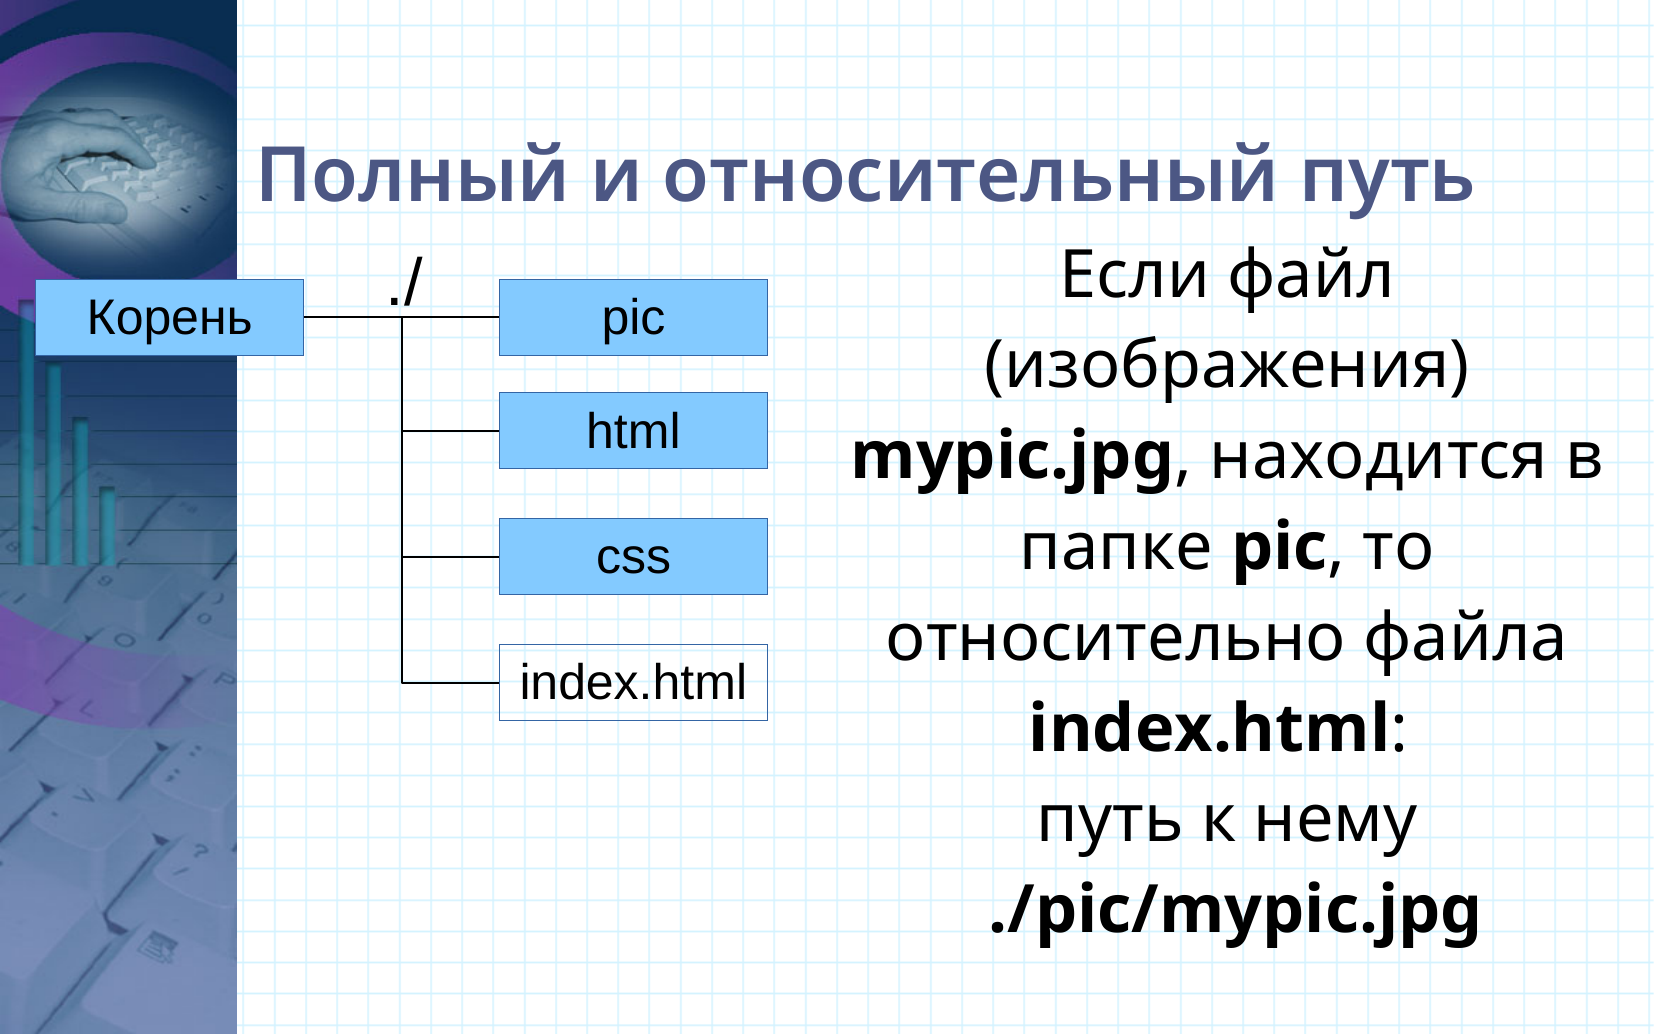

# Полный и относительный путь
Если файл (изображения) mypic.jpg, находится в папке pic, то относительно файла index.html:
путь к нему
 ./pic/mypic.jpg
./
Корень
pic
html
css
index.html